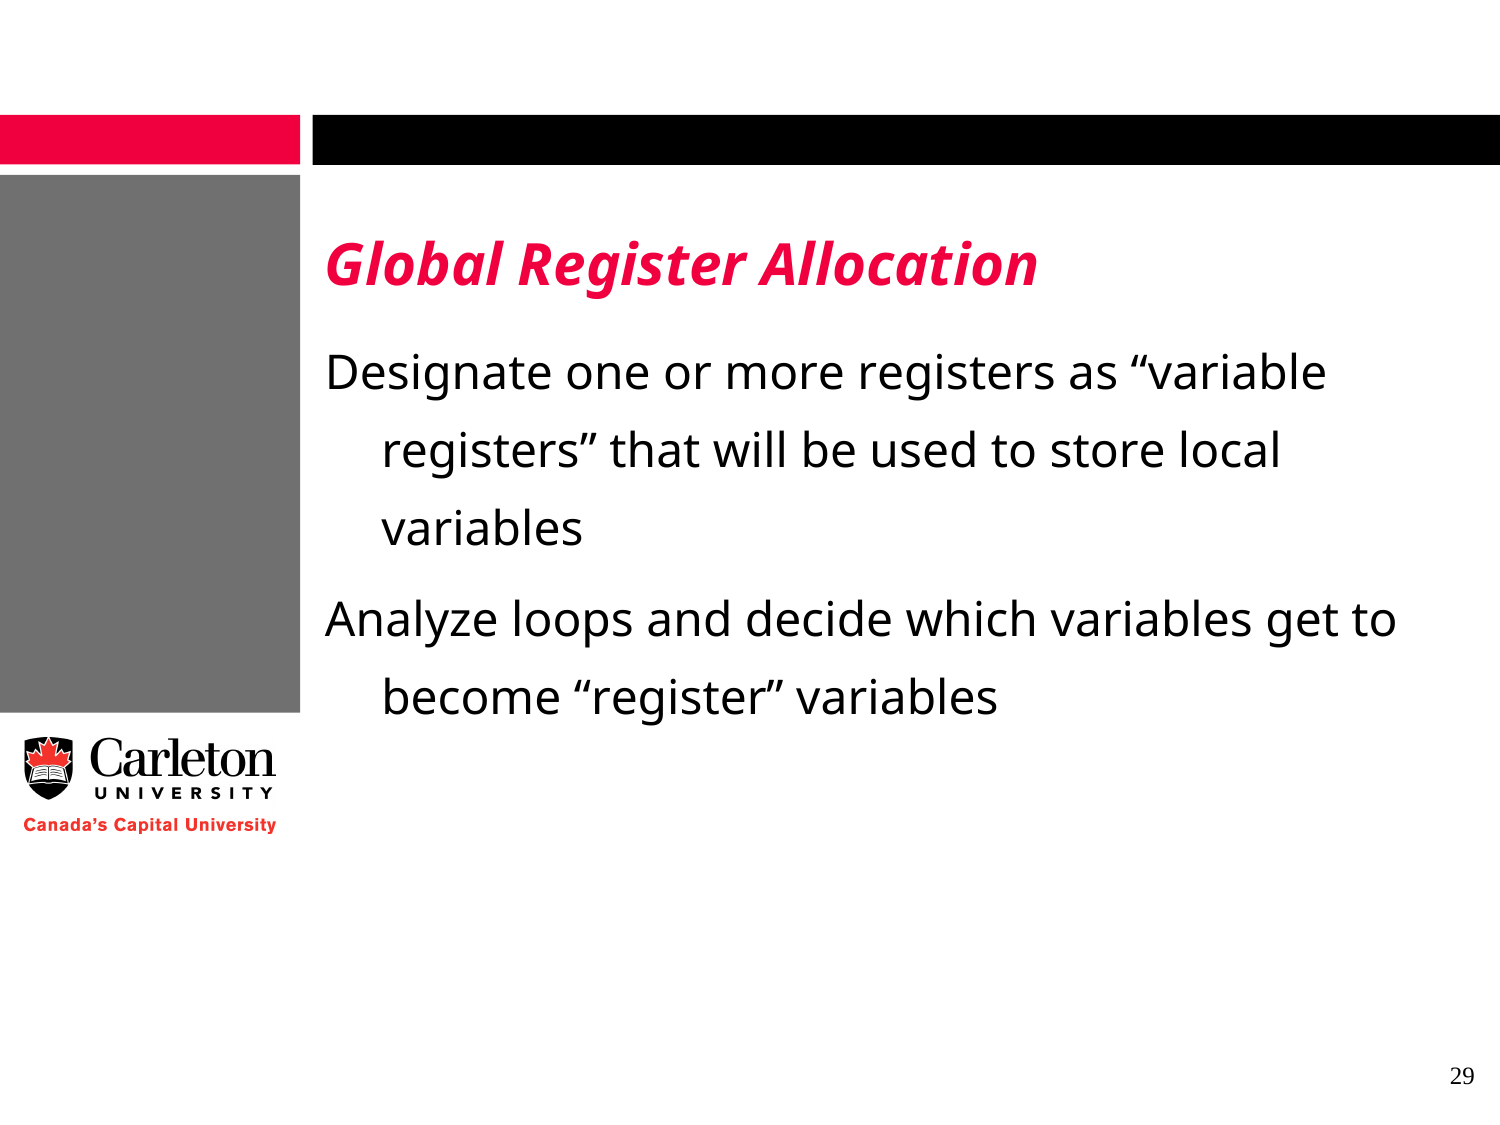

# Global Register Allocation
Designate one or more registers as “variable registers” that will be used to store local variables
Analyze loops and decide which variables get to become “register” variables
29